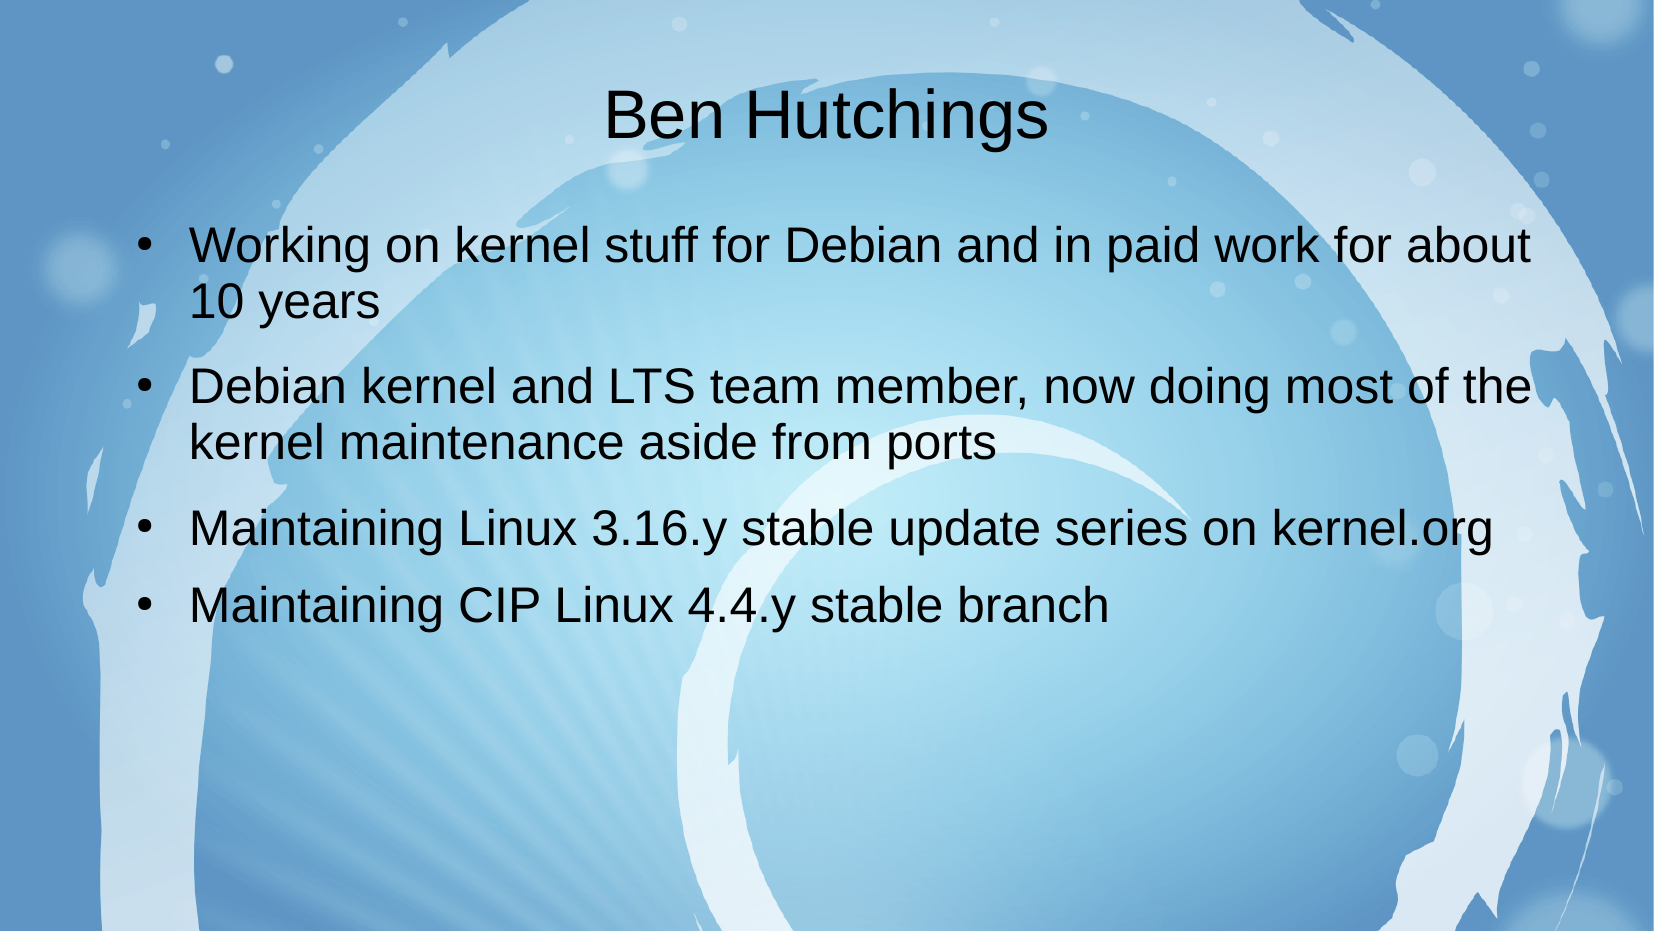

# Ben Hutchings
Working on kernel stuff for Debian and in paid work for about 10 years
Debian kernel and LTS team member, now doing most of the kernel maintenance aside from ports
Maintaining Linux 3.16.y stable update series on kernel.org
Maintaining CIP Linux 4.4.y stable branch